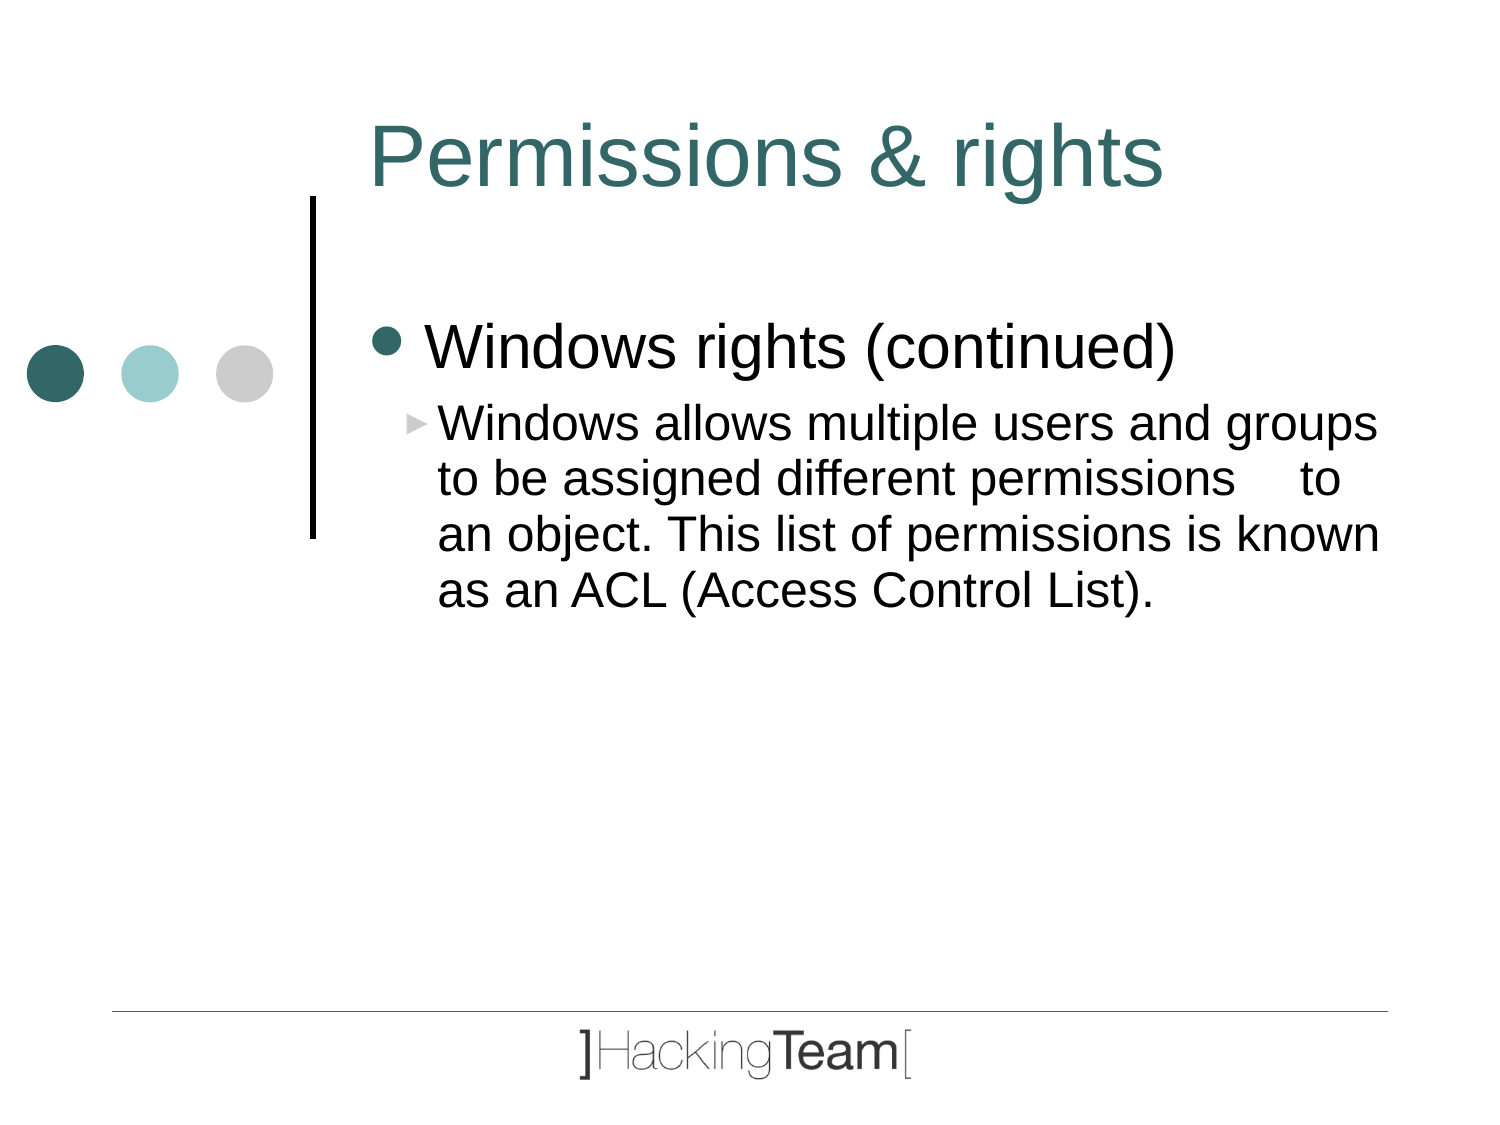

# Permissions & rights
Windows rights (continued)
Windows allows multiple users and groups to be assigned different permissions 	to an object. This list of permissions is known as an ACL (Access Control List).